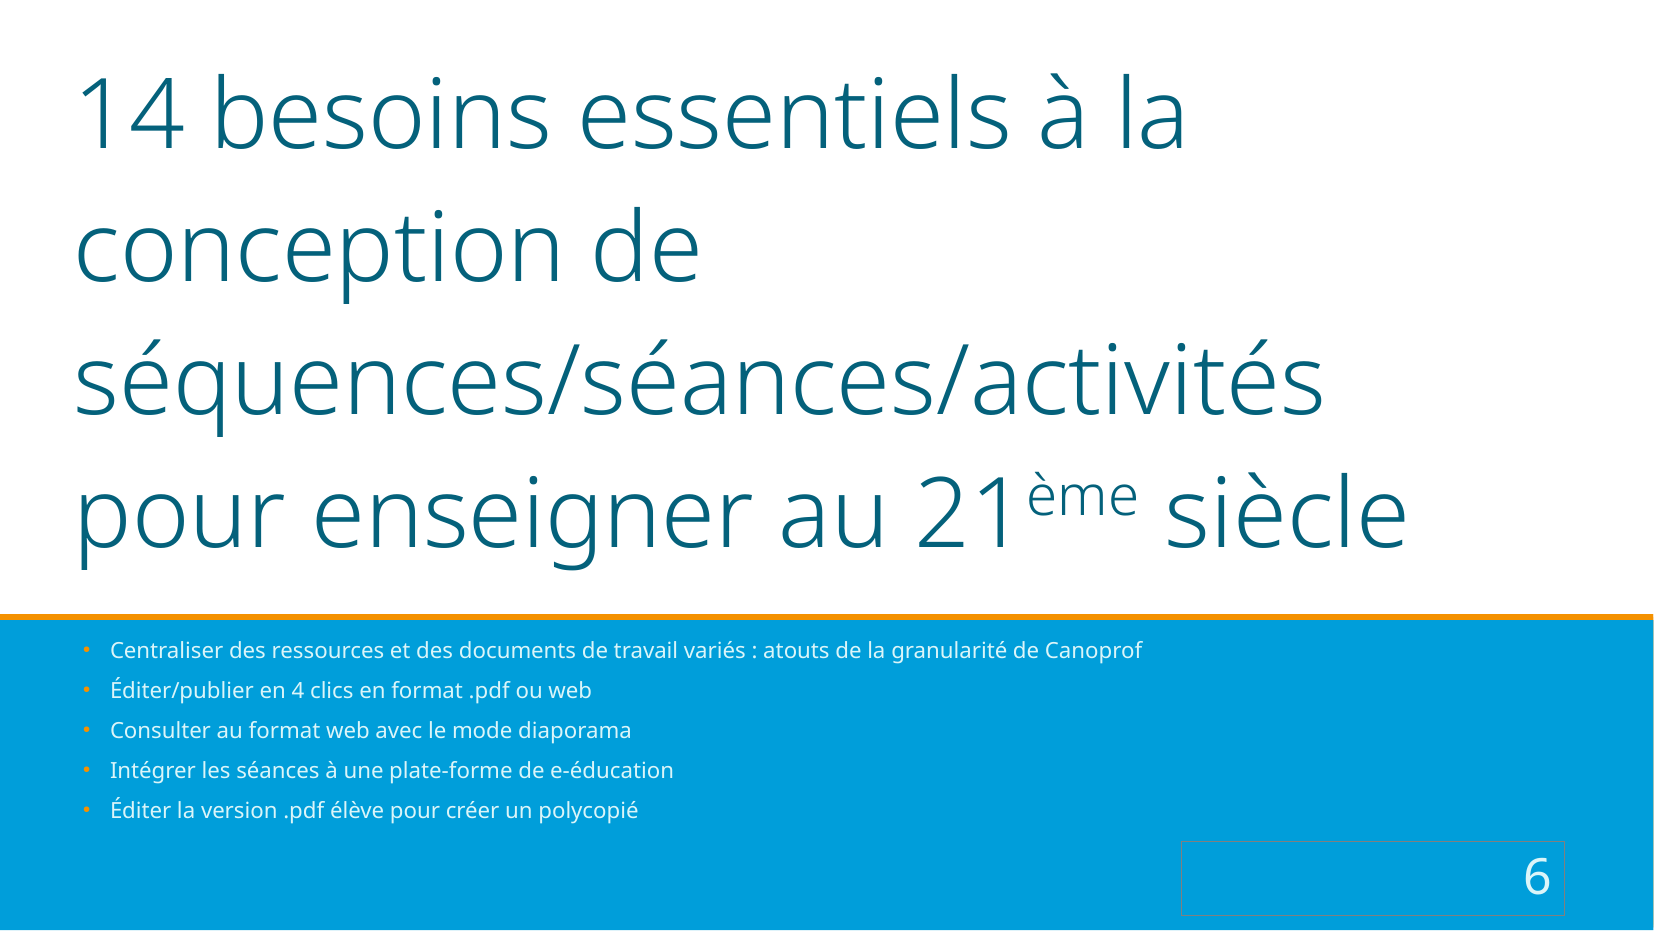

# 14 besoins essentiels à la conception de séquences/séances/activités pour enseigner au 21ème siècle
Centraliser des ressources et des documents de travail variés : atouts de la granularité de Canoprof
Éditer/publier en 4 clics en format .pdf ou web
Consulter au format web avec le mode diaporama
Intégrer les séances à une plate-forme de e-éducation
Éditer la version .pdf élève pour créer un polycopié
6